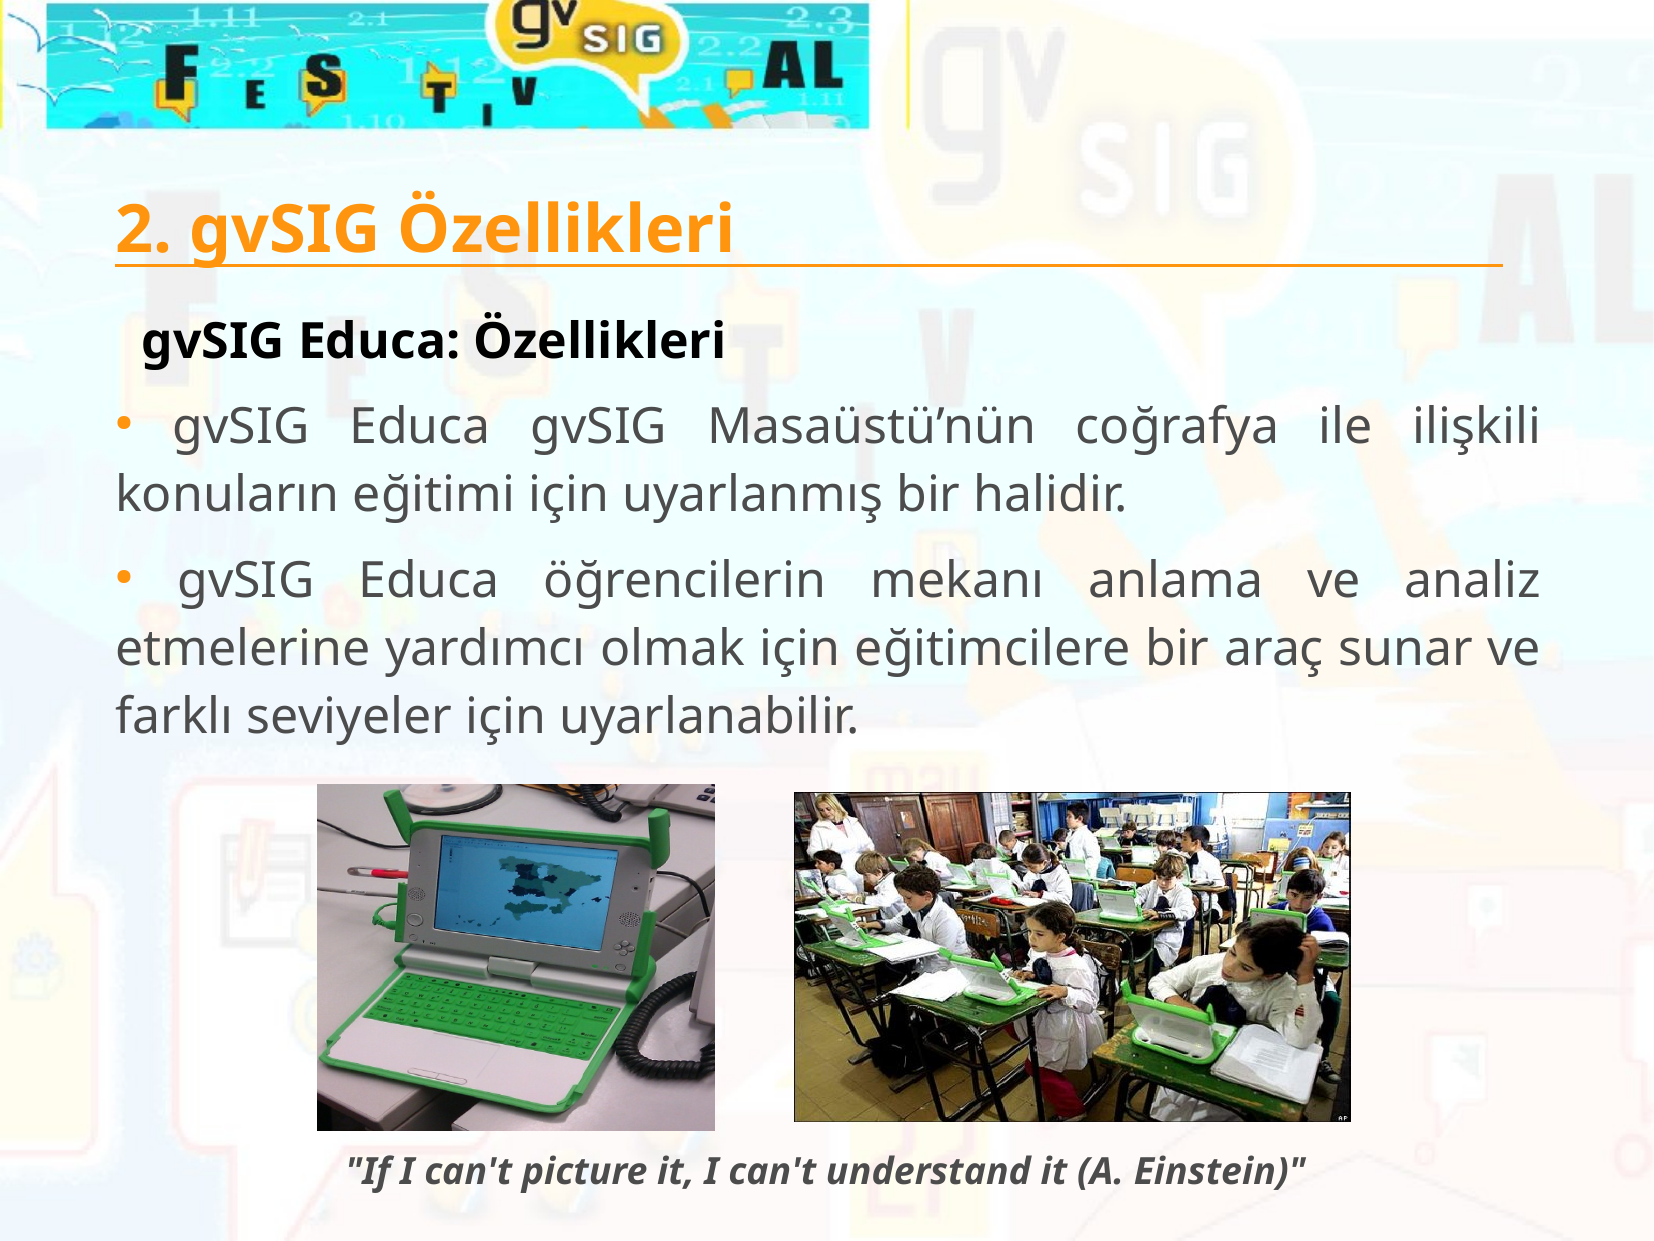

# 2. gvSIG Özellikleri
gvSIG Educa: Özellikleri
 gvSIG Educa gvSIG Masaüstü’nün coğrafya ile ilişkili konuların eğitimi için uyarlanmış bir halidir.
 gvSIG Educa öğrencilerin mekanı anlama ve analiz etmelerine yardımcı olmak için eğitimcilere bir araç sunar ve farklı seviyeler için uyarlanabilir.
"If I can't picture it, I can't understand it (A. Einstein)"